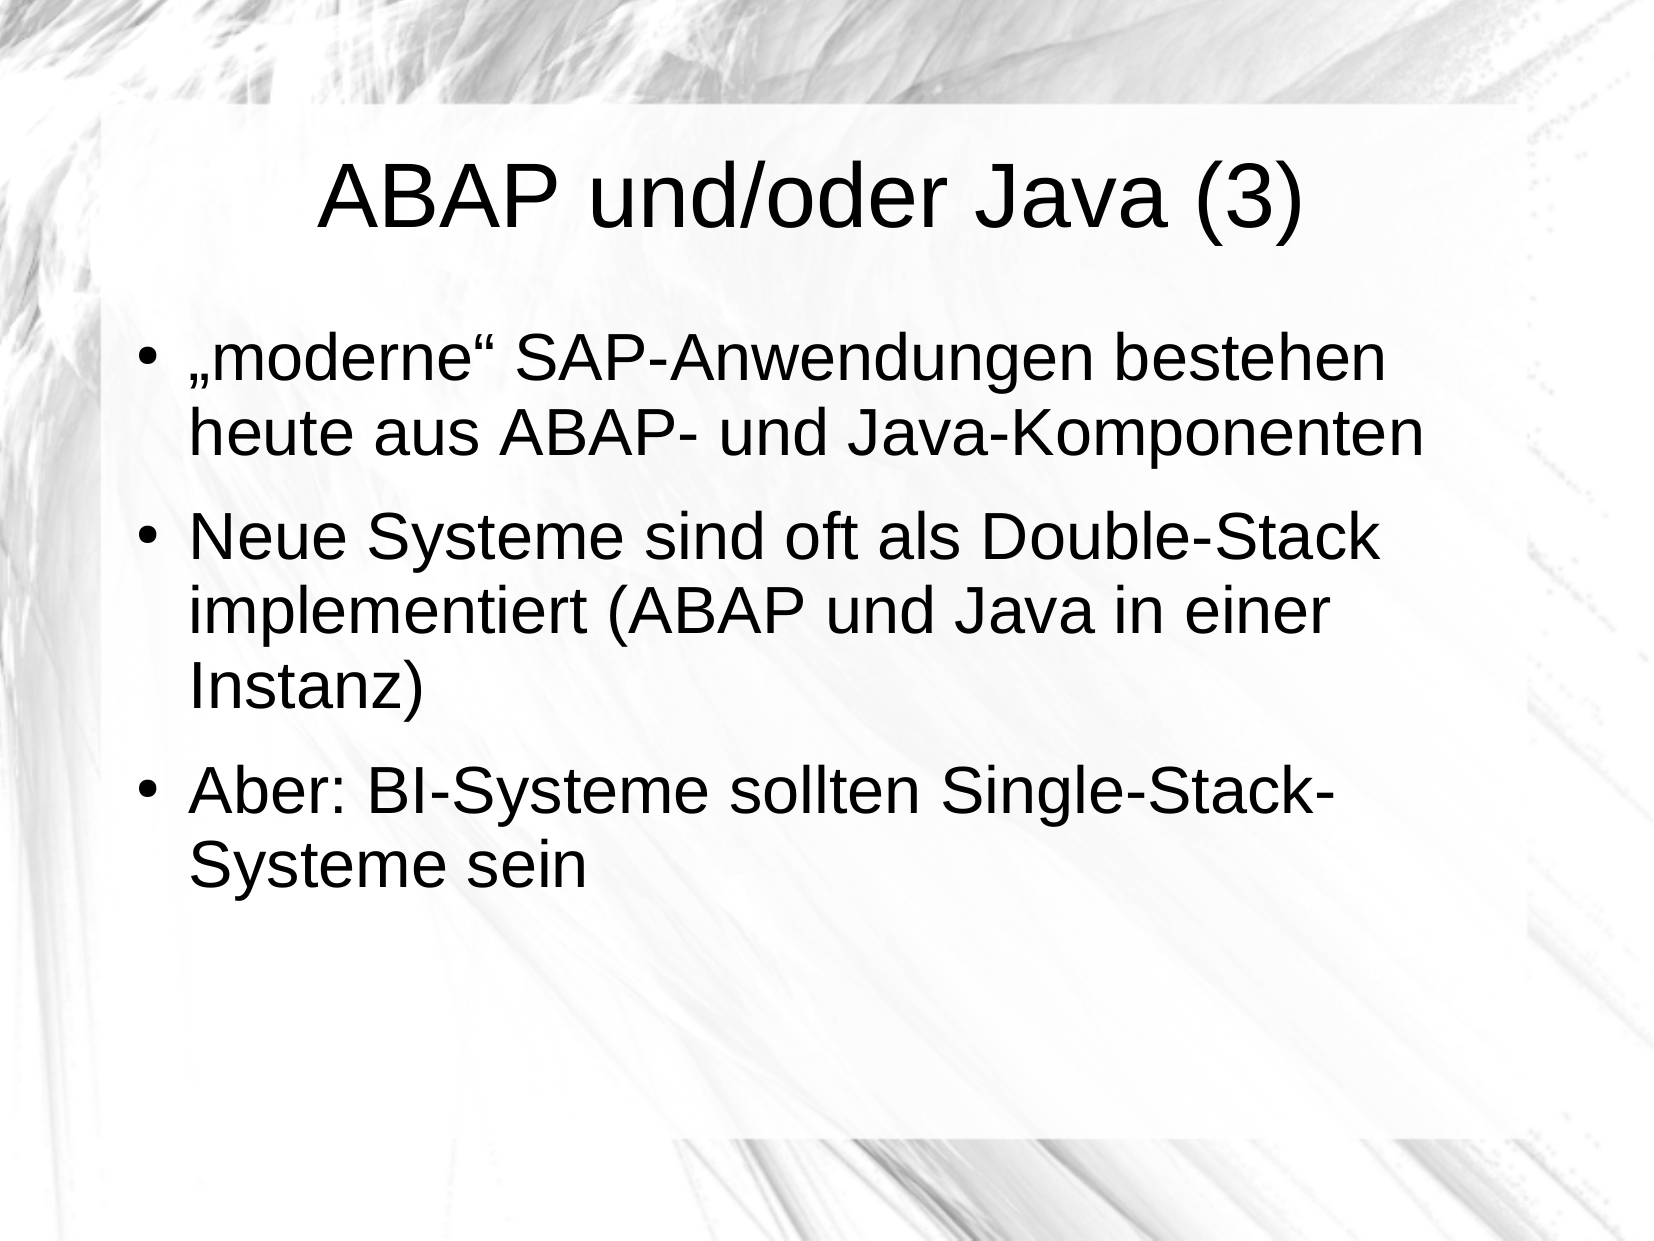

# ABAP und/oder Java (3)
„moderne“ SAP-Anwendungen bestehen heute aus ABAP- und Java-Komponenten
Neue Systeme sind oft als Double-Stack implementiert (ABAP und Java in einer Instanz)
Aber: BI-Systeme sollten Single-Stack-Systeme sein